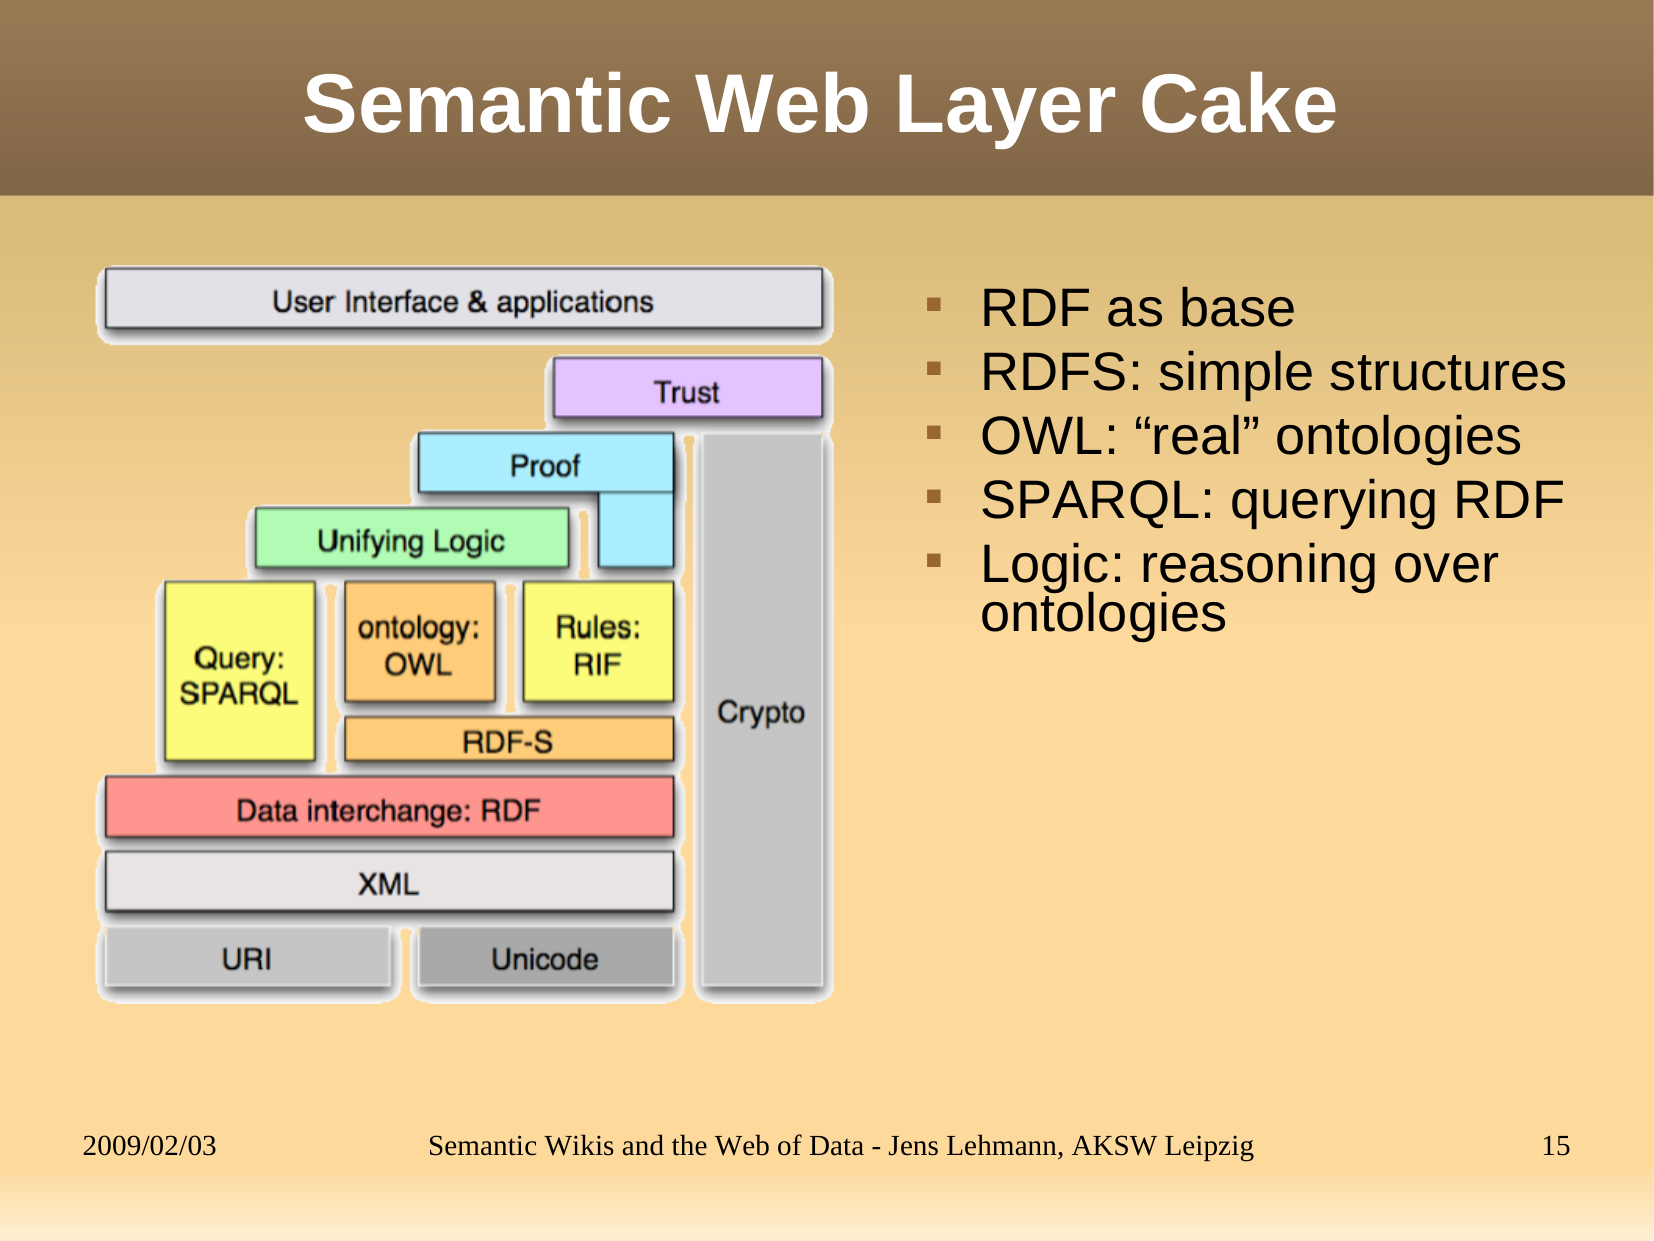

# Semantic Web Layer Cake
RDF as base
RDFS: simple structures
OWL: “real” ontologies
SPARQL: querying RDF
Logic: reasoning over ontologies
2009/02/03
Semantic Wikis and the Web of Data - Jens Lehmann, AKSW Leipzig
15